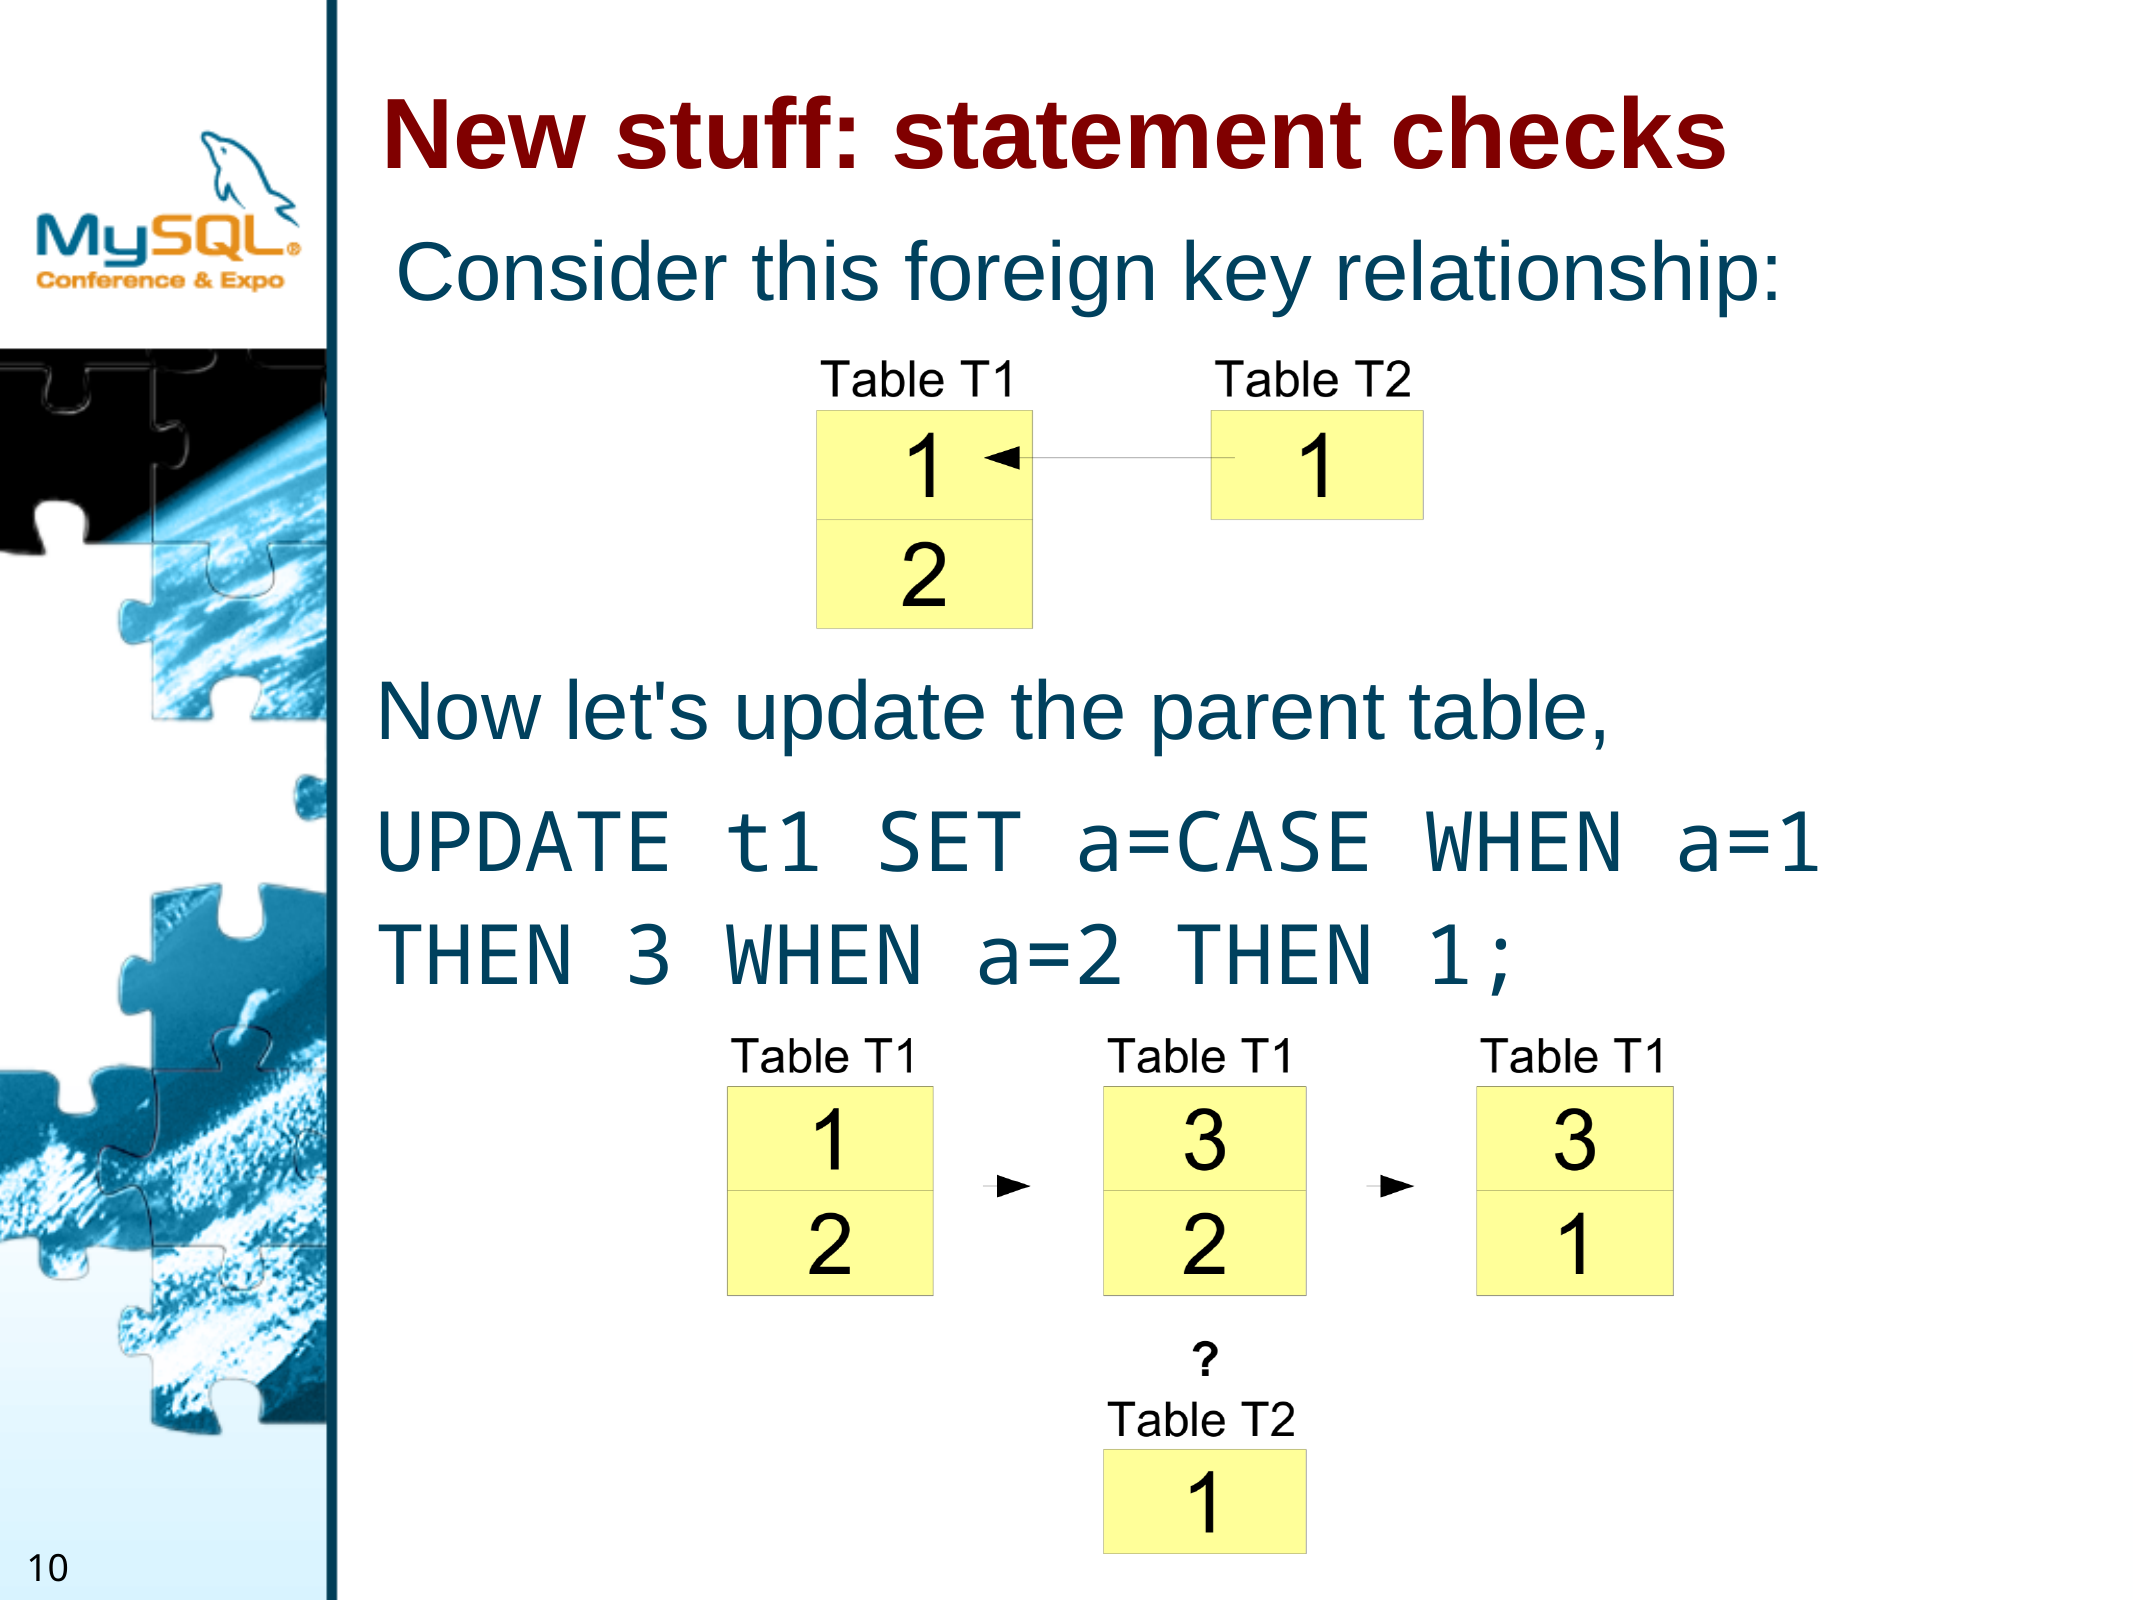

# New stuff: statement checks
Consider this foreign key relationship:
Now let's update the parent table,
UPDATE t1 SET a=CASE WHEN a=1 THEN 3 WHEN a=2 THEN 1;